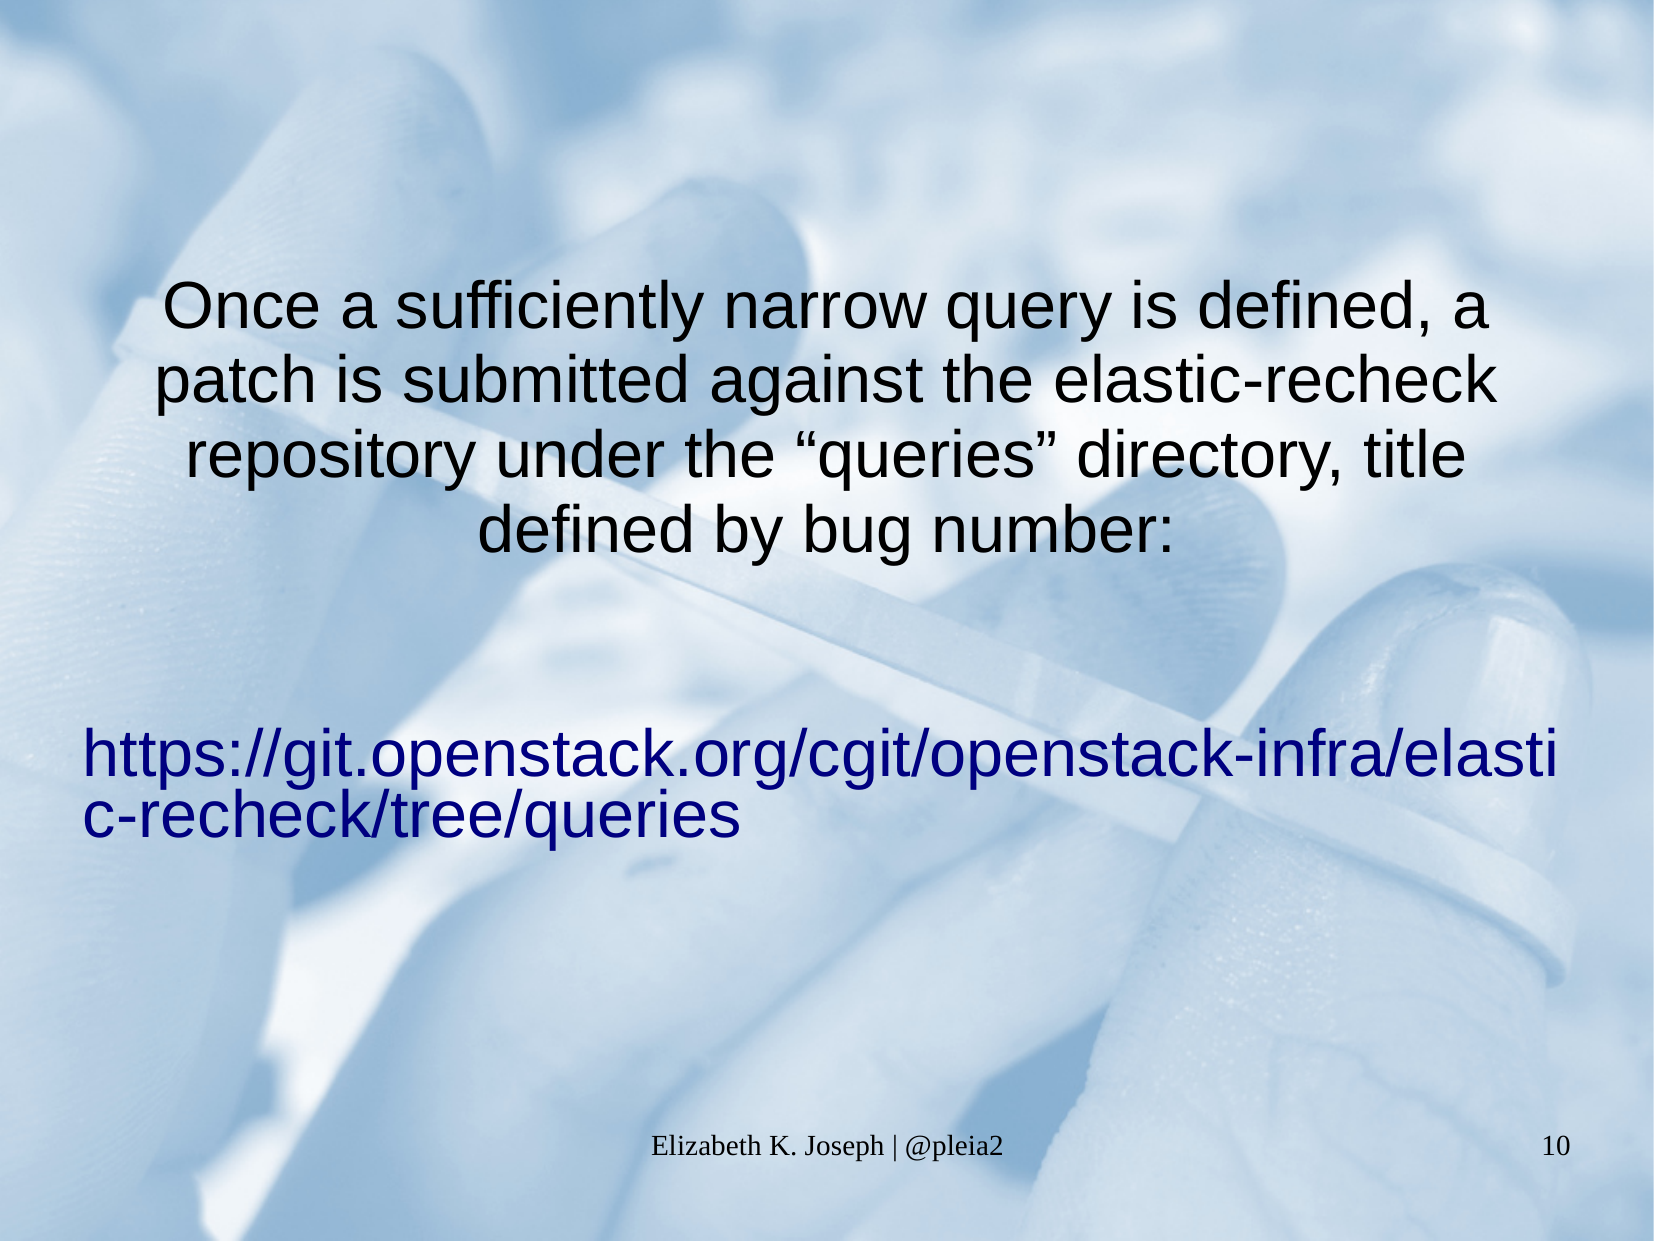

# Once a sufficiently narrow query is defined, a patch is submitted against the elastic-recheck repository under the “queries” directory, title defined by bug number:
https://git.openstack.org/cgit/openstack-infra/elastic-recheck/tree/queries
Elizabeth K. Joseph | @pleia2
10